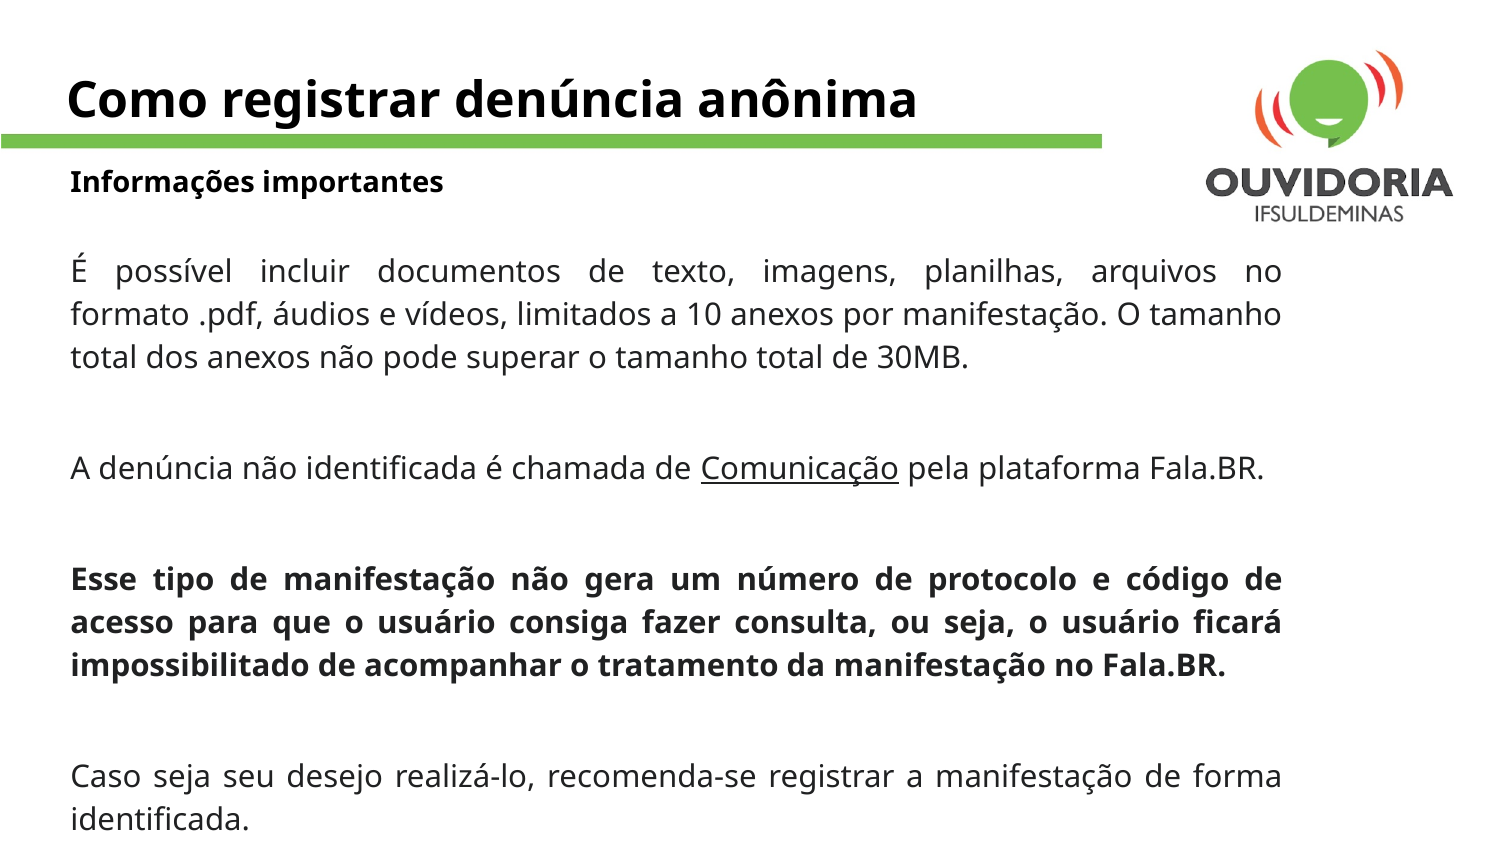

Como registrar denúncia anônima
#
Informações importantes
É possível incluir documentos de texto, imagens, planilhas, arquivos no formato .pdf, áudios e vídeos, limitados a 10 anexos por manifestação. O tamanho total dos anexos não pode superar o tamanho total de 30MB.
A denúncia não identificada é chamada de Comunicação pela plataforma Fala.BR.
Esse tipo de manifestação não gera um número de protocolo e código de acesso para que o usuário consiga fazer consulta, ou seja, o usuário ficará impossibilitado de acompanhar o tratamento da manifestação no Fala.BR.
Caso seja seu desejo realizá-lo, recomenda-se registrar a manifestação de forma identificada.